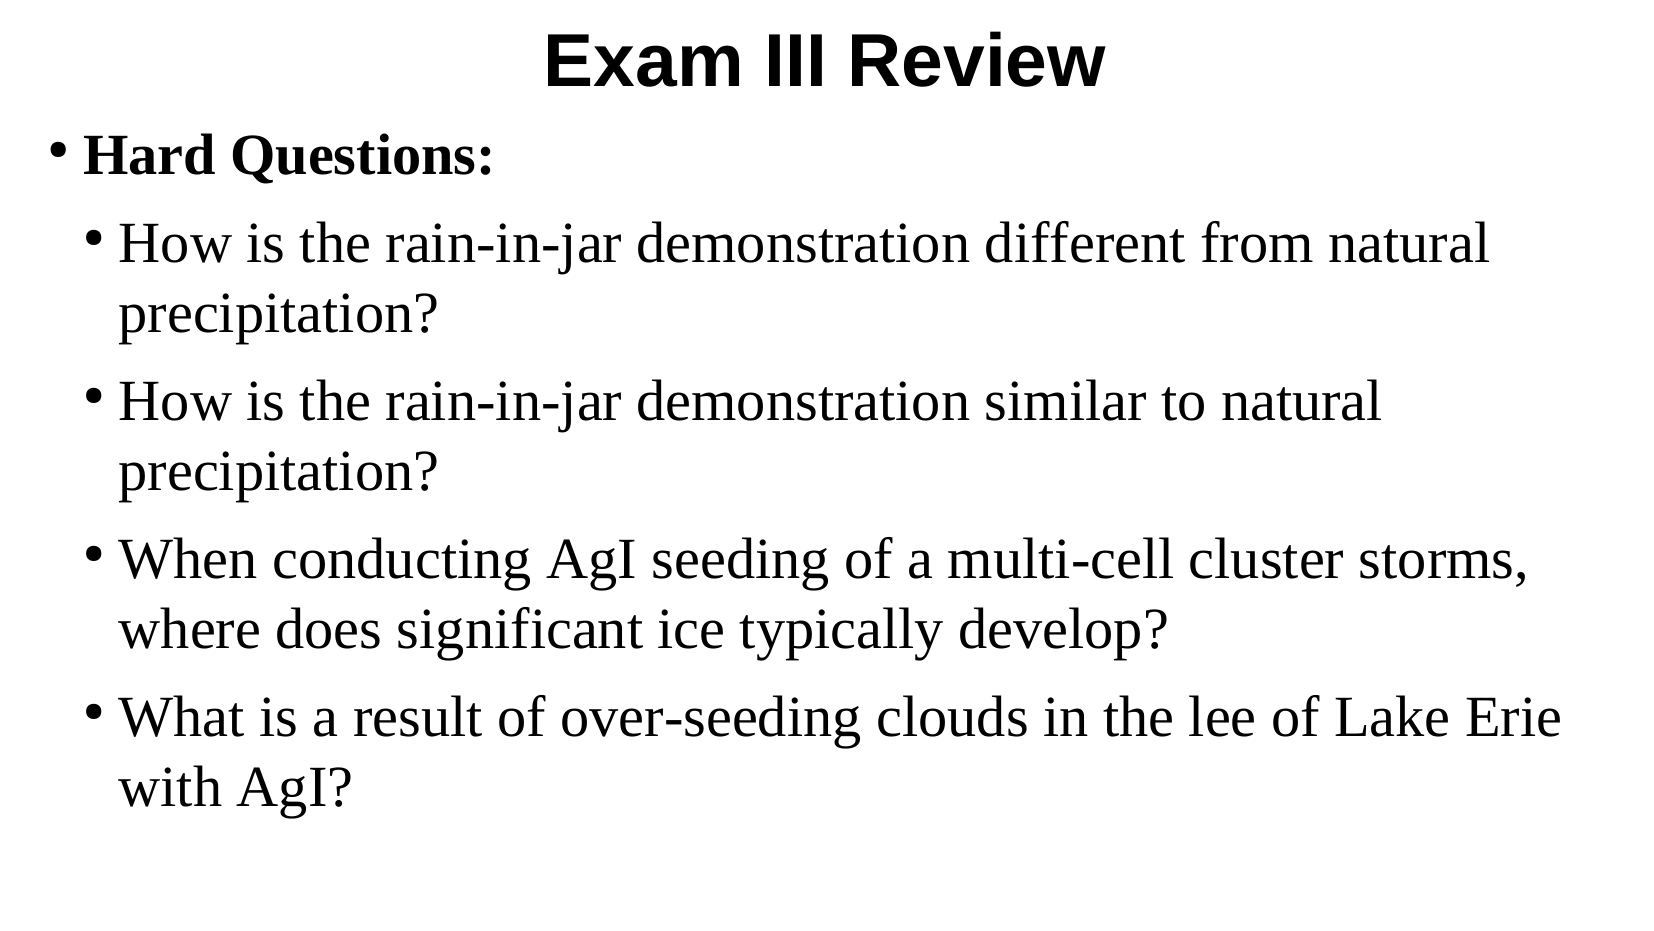

# Exam III Review
Hard Questions:
How is the rain-in-jar demonstration different from natural precipitation?
How is the rain-in-jar demonstration similar to natural precipitation?
When conducting AgI seeding of a multi-cell cluster storms, where does significant ice typically develop?
What is a result of over-seeding clouds in the lee of Lake Erie with AgI?